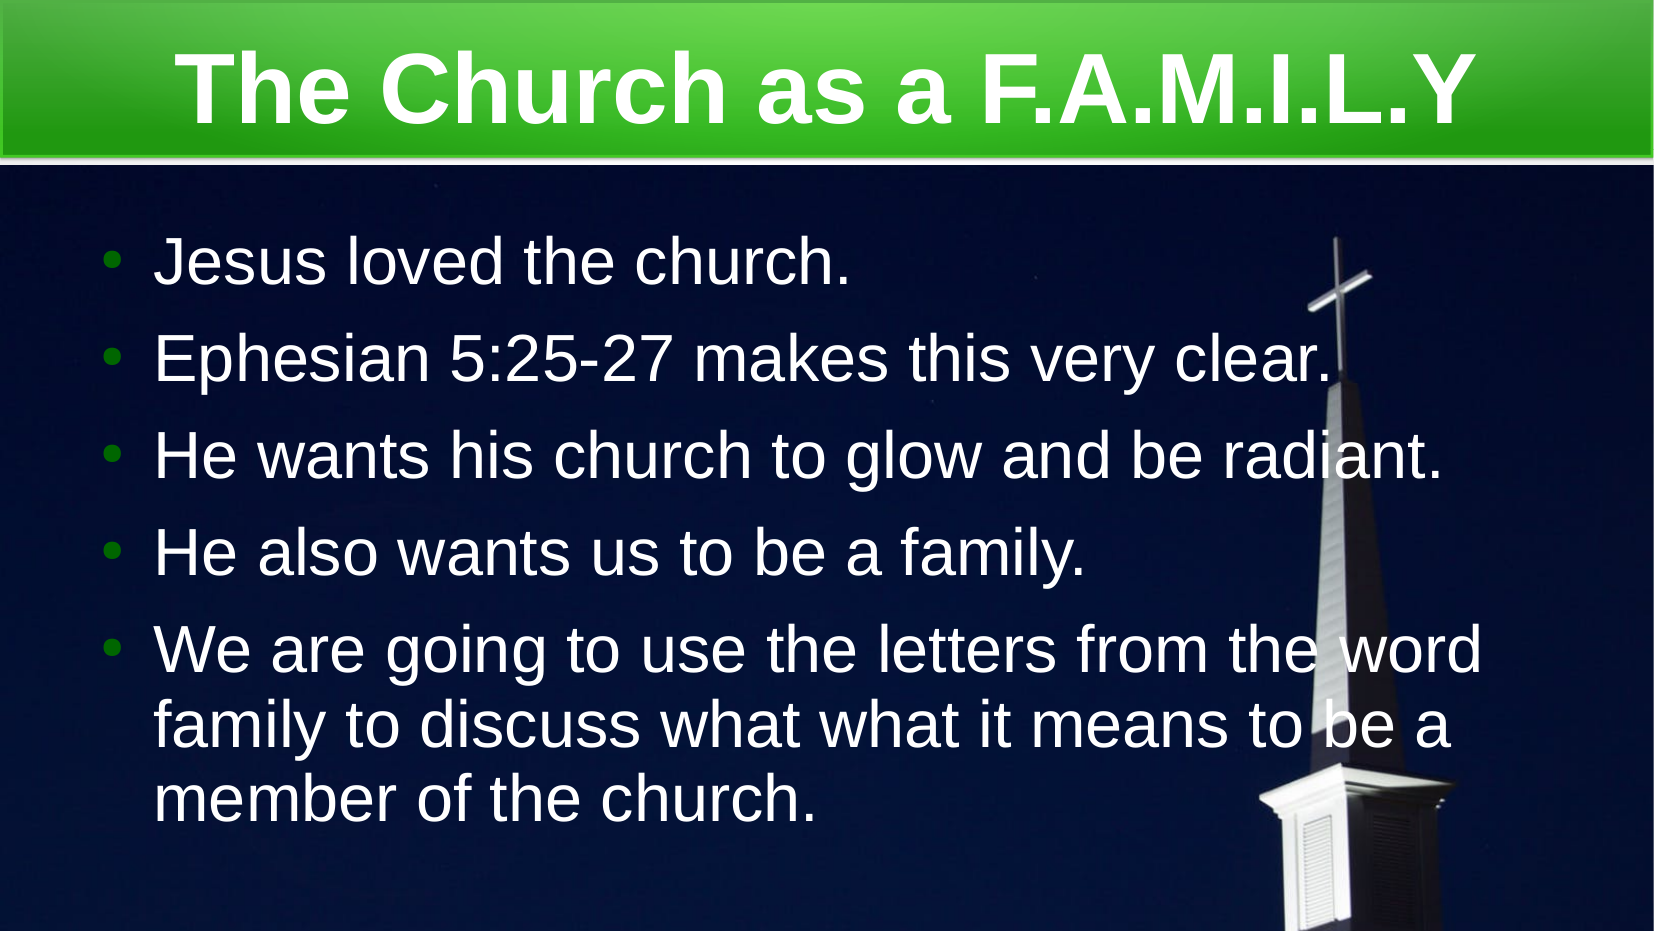

# The Church as a F.A.M.I.L.Y
Jesus loved the church.
Ephesian 5:25-27 makes this very clear.
He wants his church to glow and be radiant.
He also wants us to be a family.
We are going to use the letters from the word family to discuss what what it means to be a member of the church.